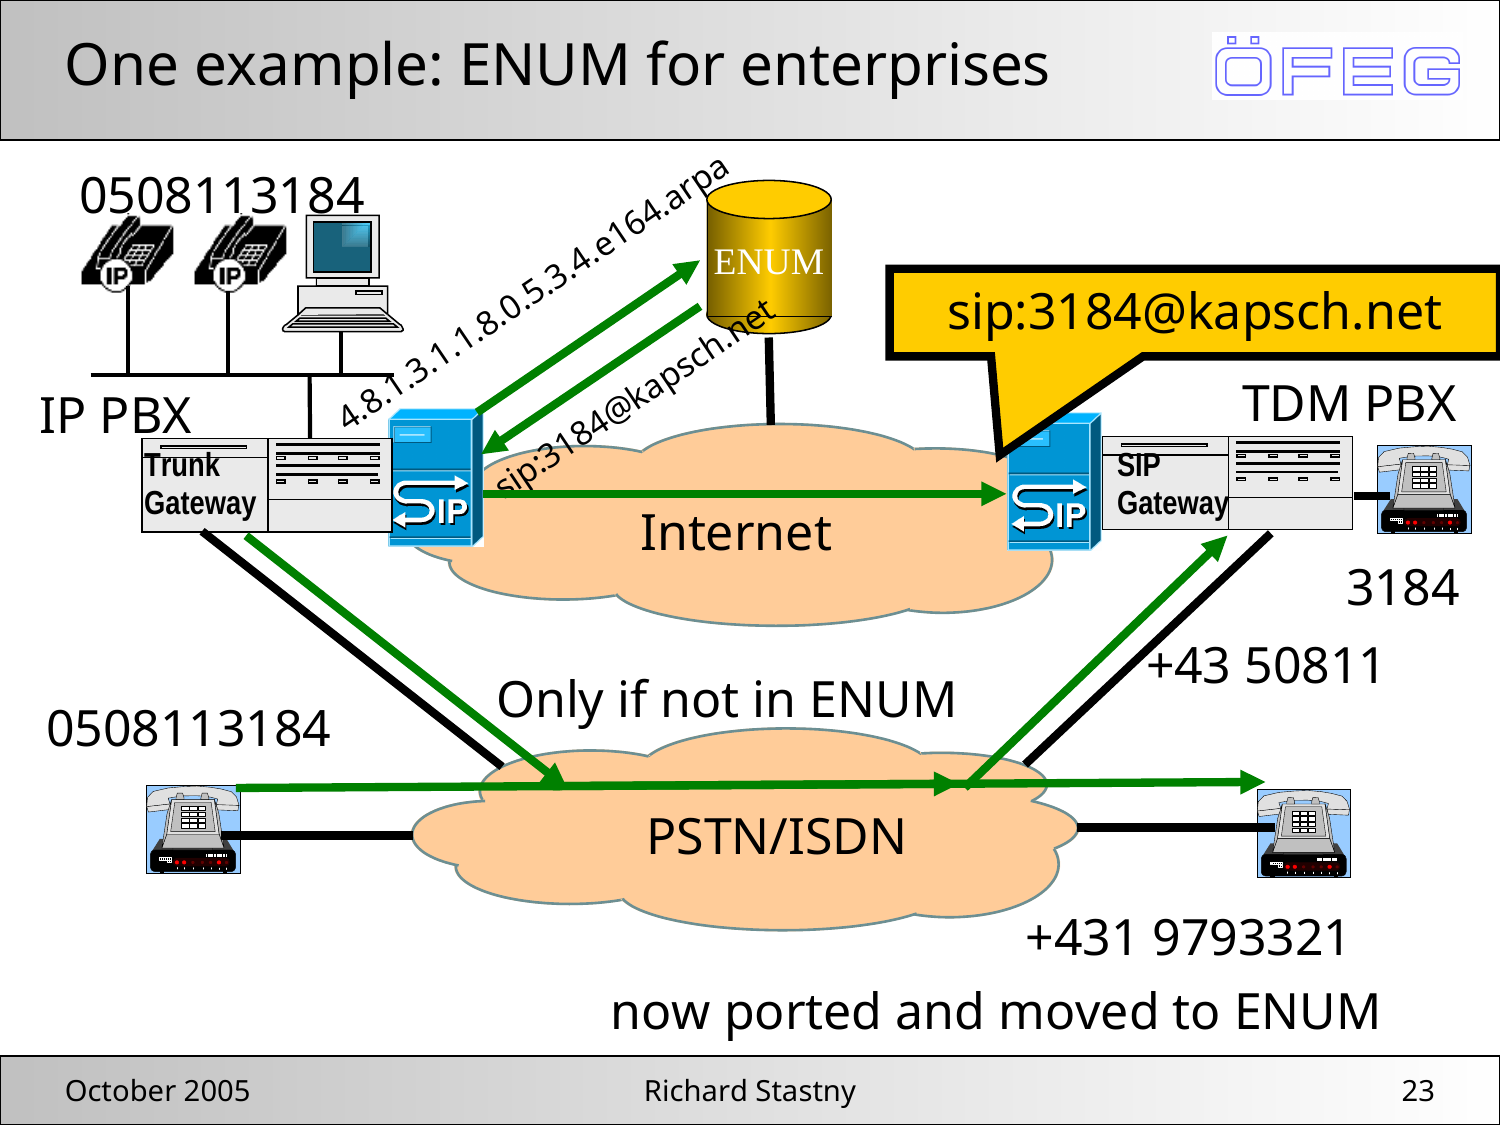

# One example: ENUM for enterprises
0508113184
ENUM
4.8.1.3.1.1.8.0.5.3.4.e164.arpa
sip:3184@kapsch.net
TDM PBX
sip:3184@kapsch.net
IP PBX
Trunk
Gateway
SIP
Gateway
Internet
3184
+43 50811
Only if not in ENUM
0508113184
PSTN/ISDN
+431 9793321
now ported and moved to ENUM
October 2005
Richard Stastny
23